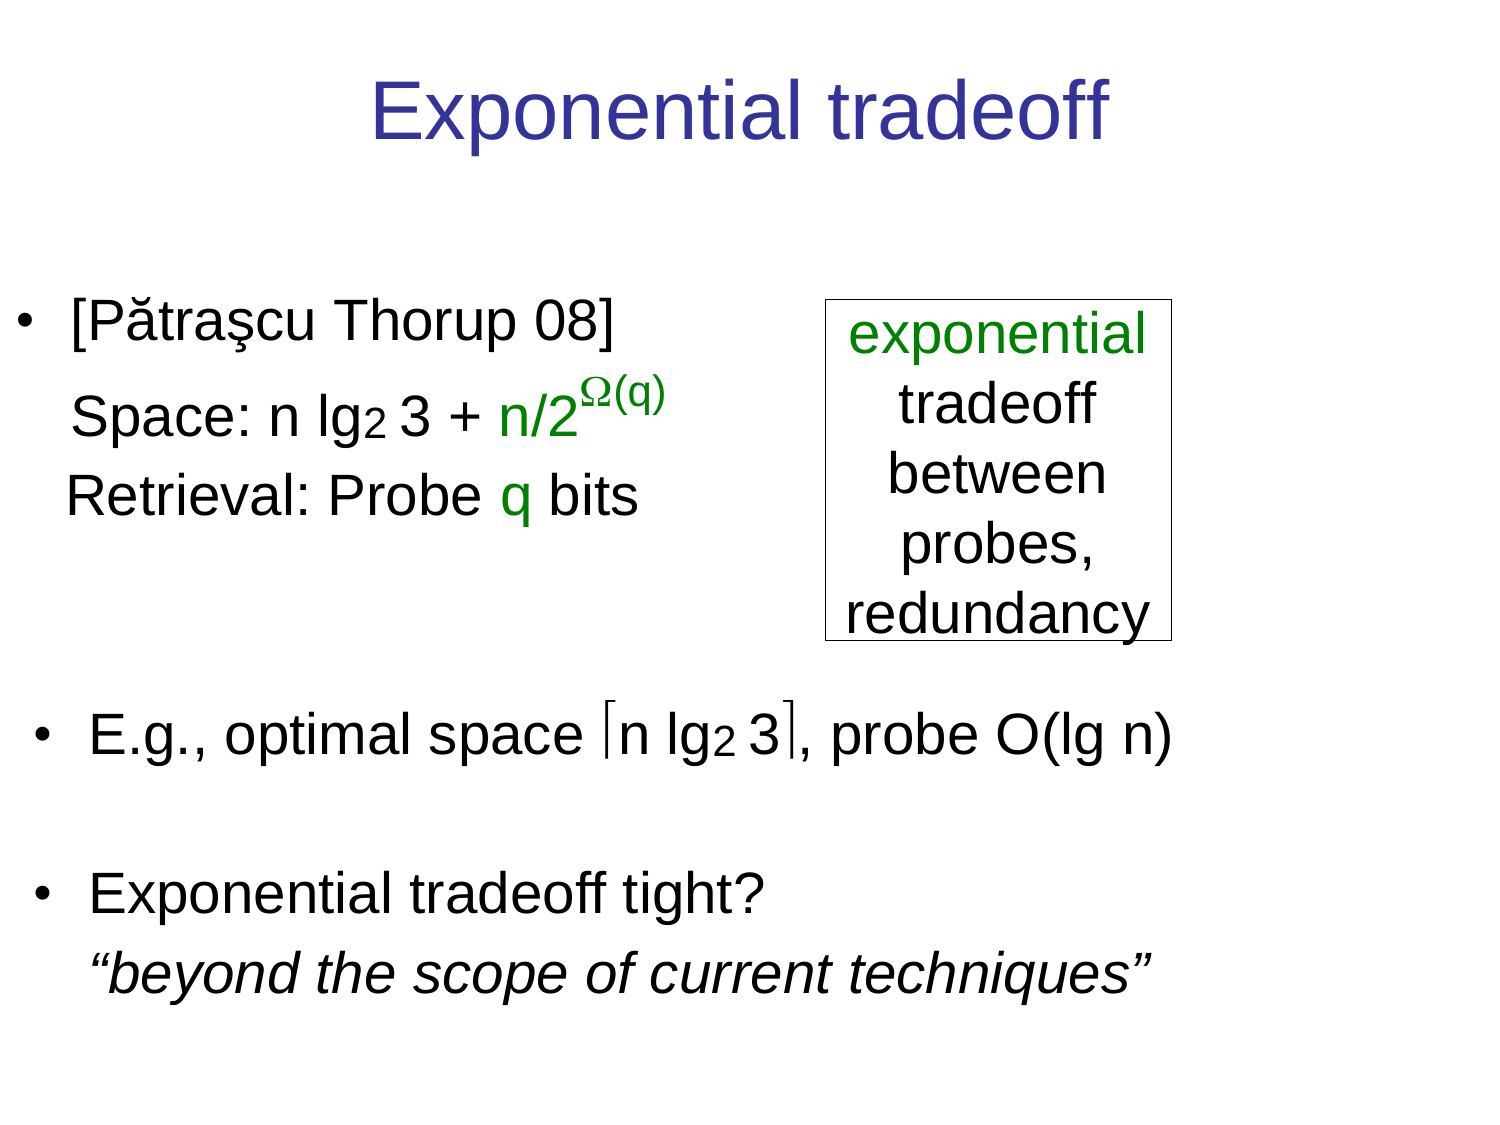

Exponential tradeoff
# [Pătraşcu Thorup 08]
Space: n lg2 3 + n/2(q)
 Retrieval: Probe q bits
E.g., optimal space n lg2 3, probe O(lg n)
Exponential tradeoff tight?
“beyond the scope of current techniques”
exponential
tradeoff
between
probes,
redundancy